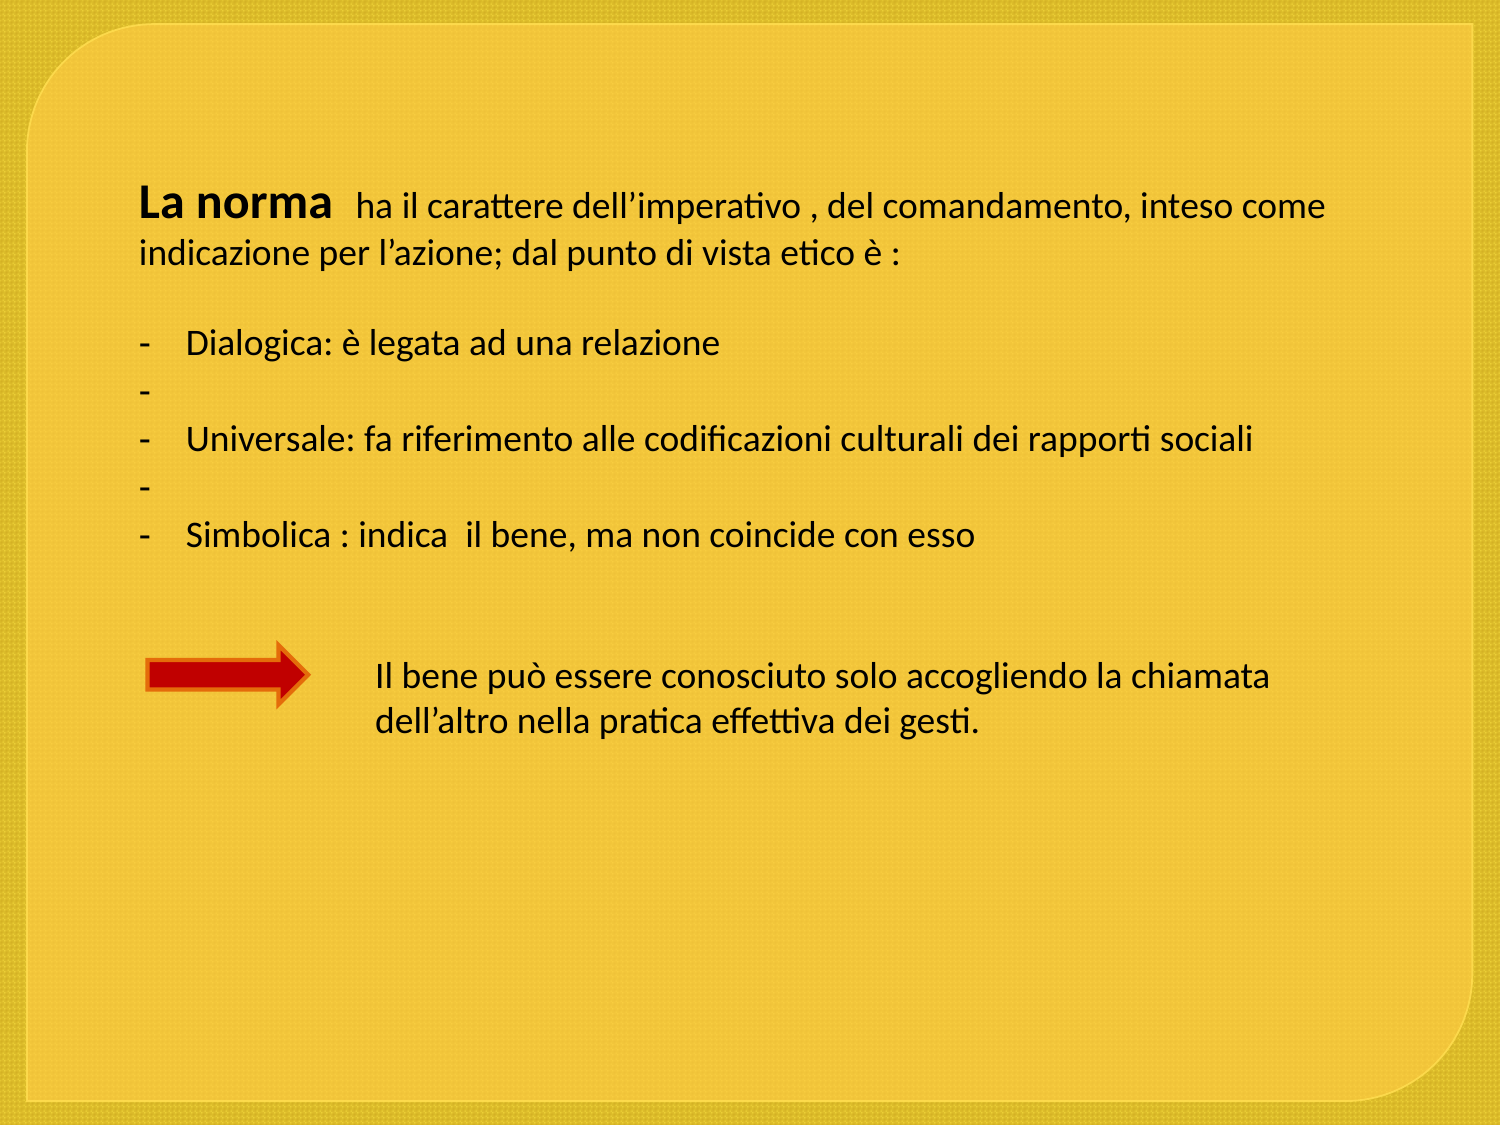

La norma ha il carattere dell’imperativo , del comandamento, inteso come indicazione per l’azione; dal punto di vista etico è :
Dialogica: è legata ad una relazione
Universale: fa riferimento alle codificazioni culturali dei rapporti sociali
Simbolica : indica il bene, ma non coincide con esso
Il bene può essere conosciuto solo accogliendo la chiamata dell’altro nella pratica effettiva dei gesti.